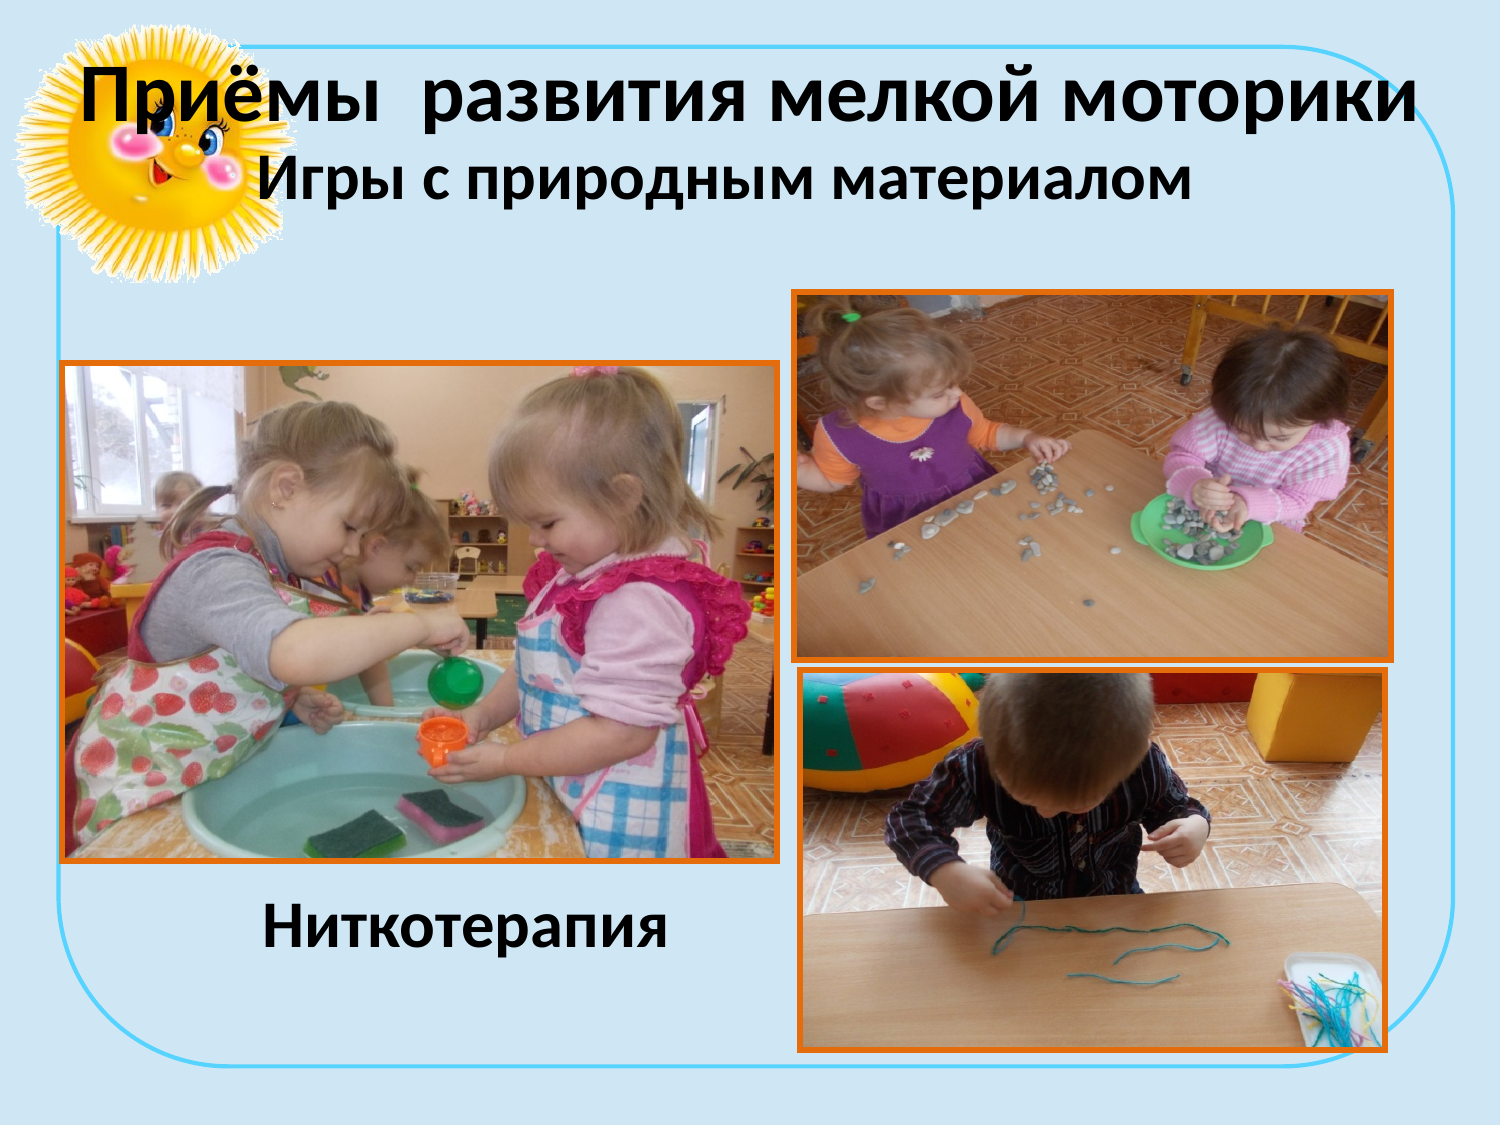

Приёмы развития мелкой моторики
Игры с природным материалом
Ниткотерапия